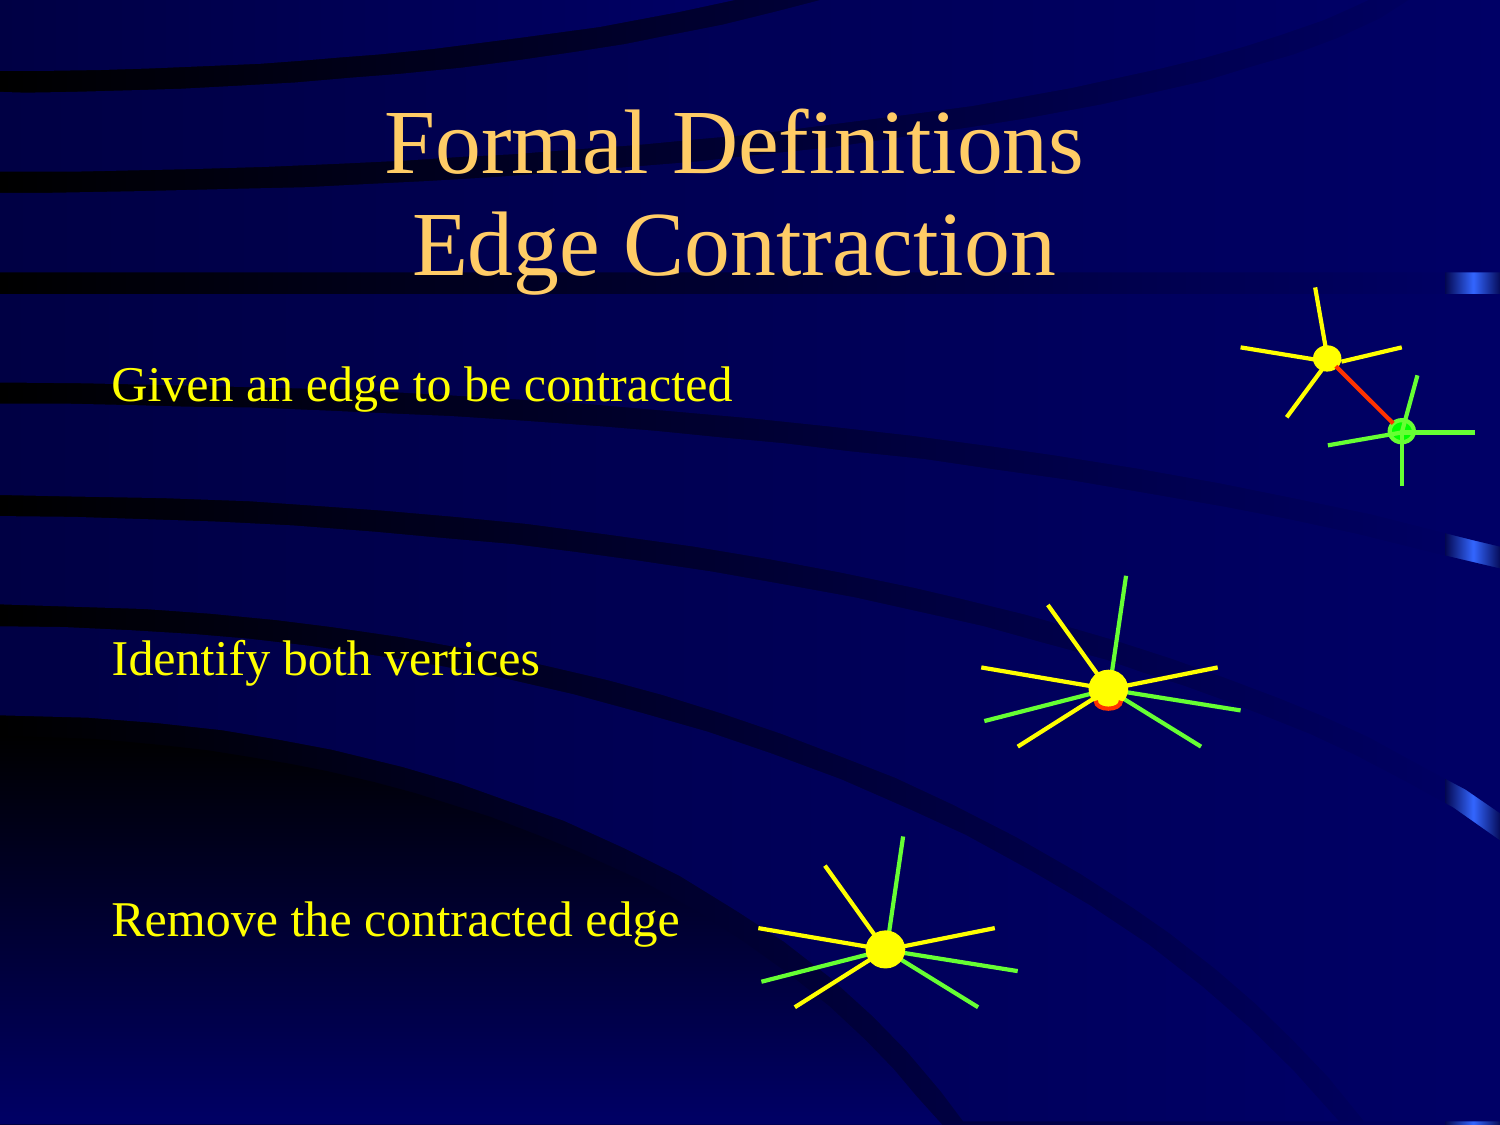

# Formal Definitions Edge Contraction
Given an edge to be contracted
Identify both vertices
Remove the contracted edge